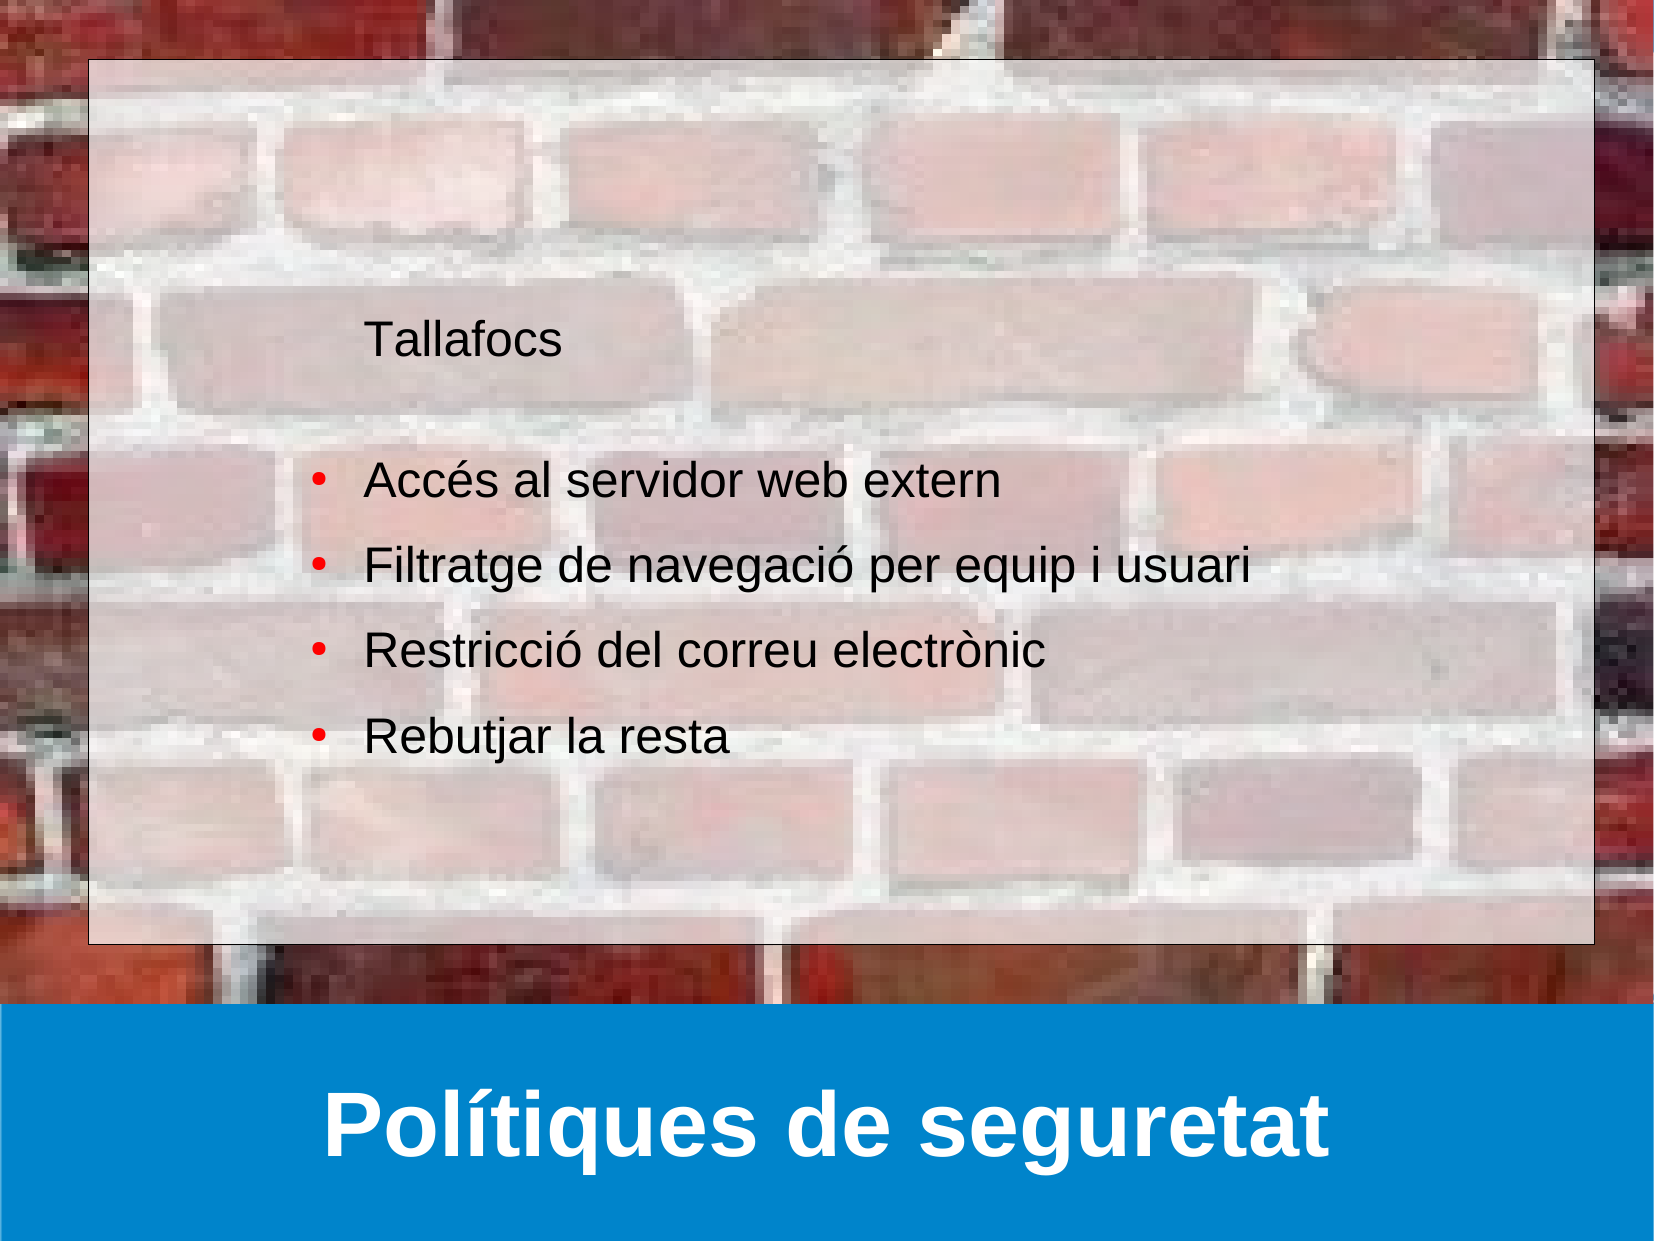

Tallafocs
Accés al servidor web extern
Filtratge de navegació per equip i usuari
Restricció del correu electrònic
Rebutjar la resta
# Polítiques de seguretat